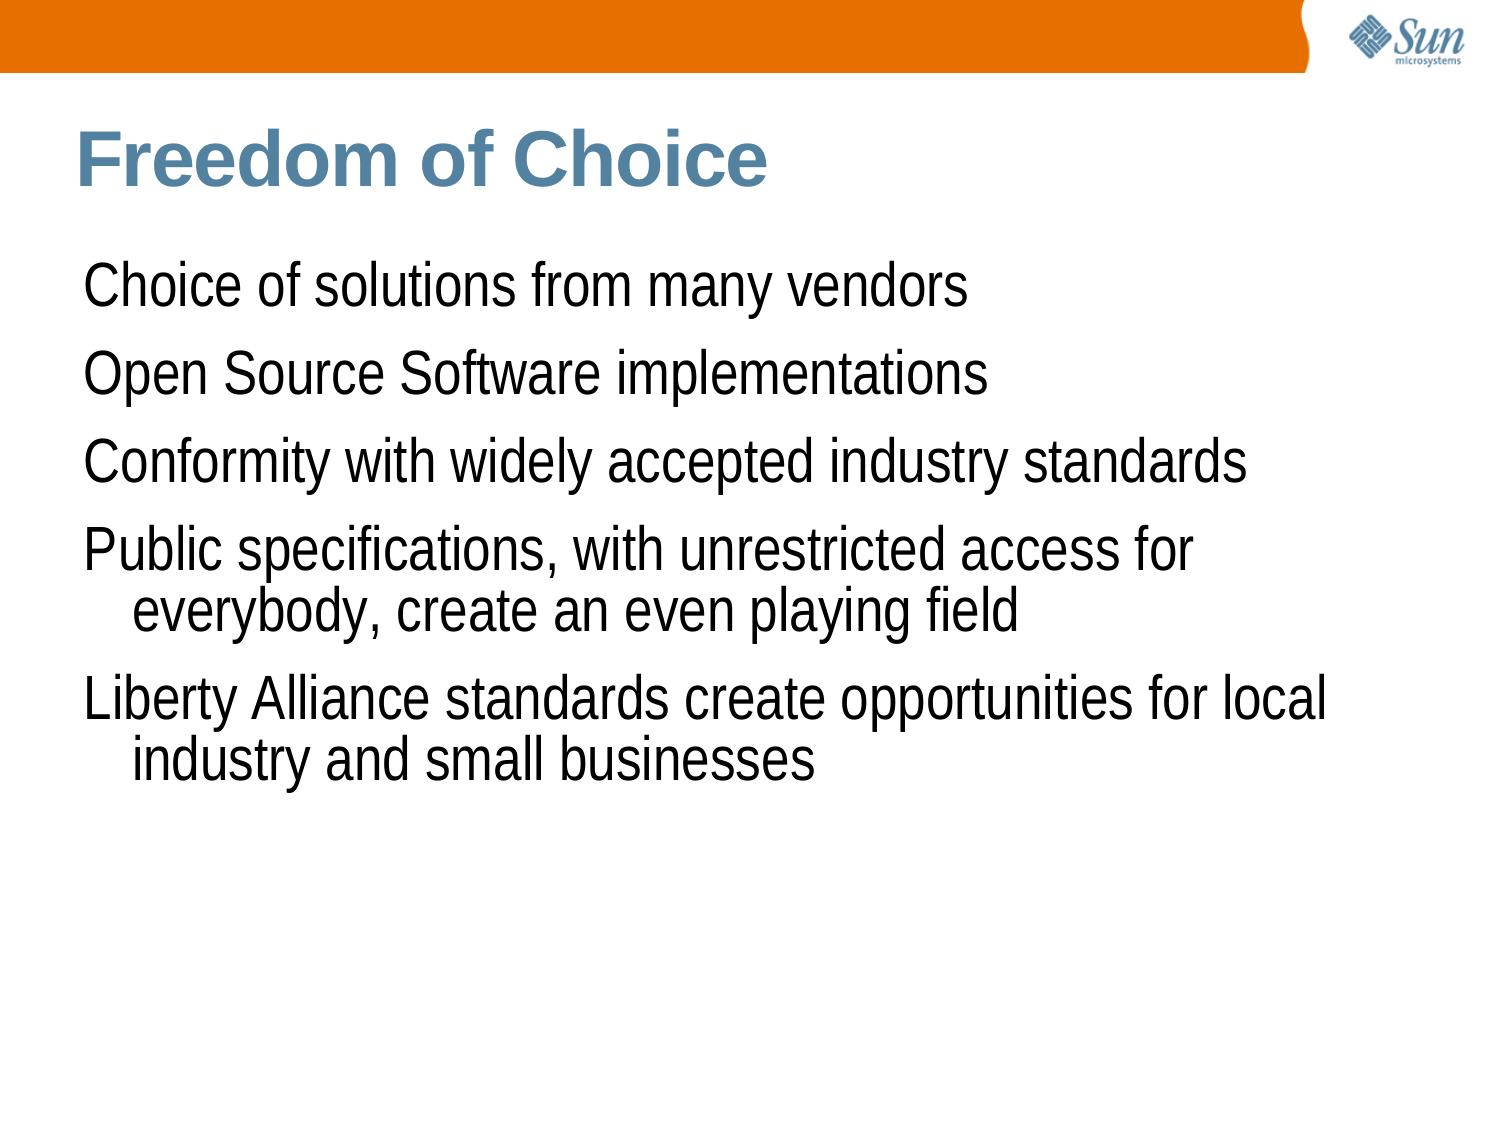

# Freedom of Choice
Choice of solutions from many vendors
Open Source Software implementations
Conformity with widely accepted industry standards
Public specifications, with unrestricted access for everybody, create an even playing field
Liberty Alliance standards create opportunities for local industry and small businesses